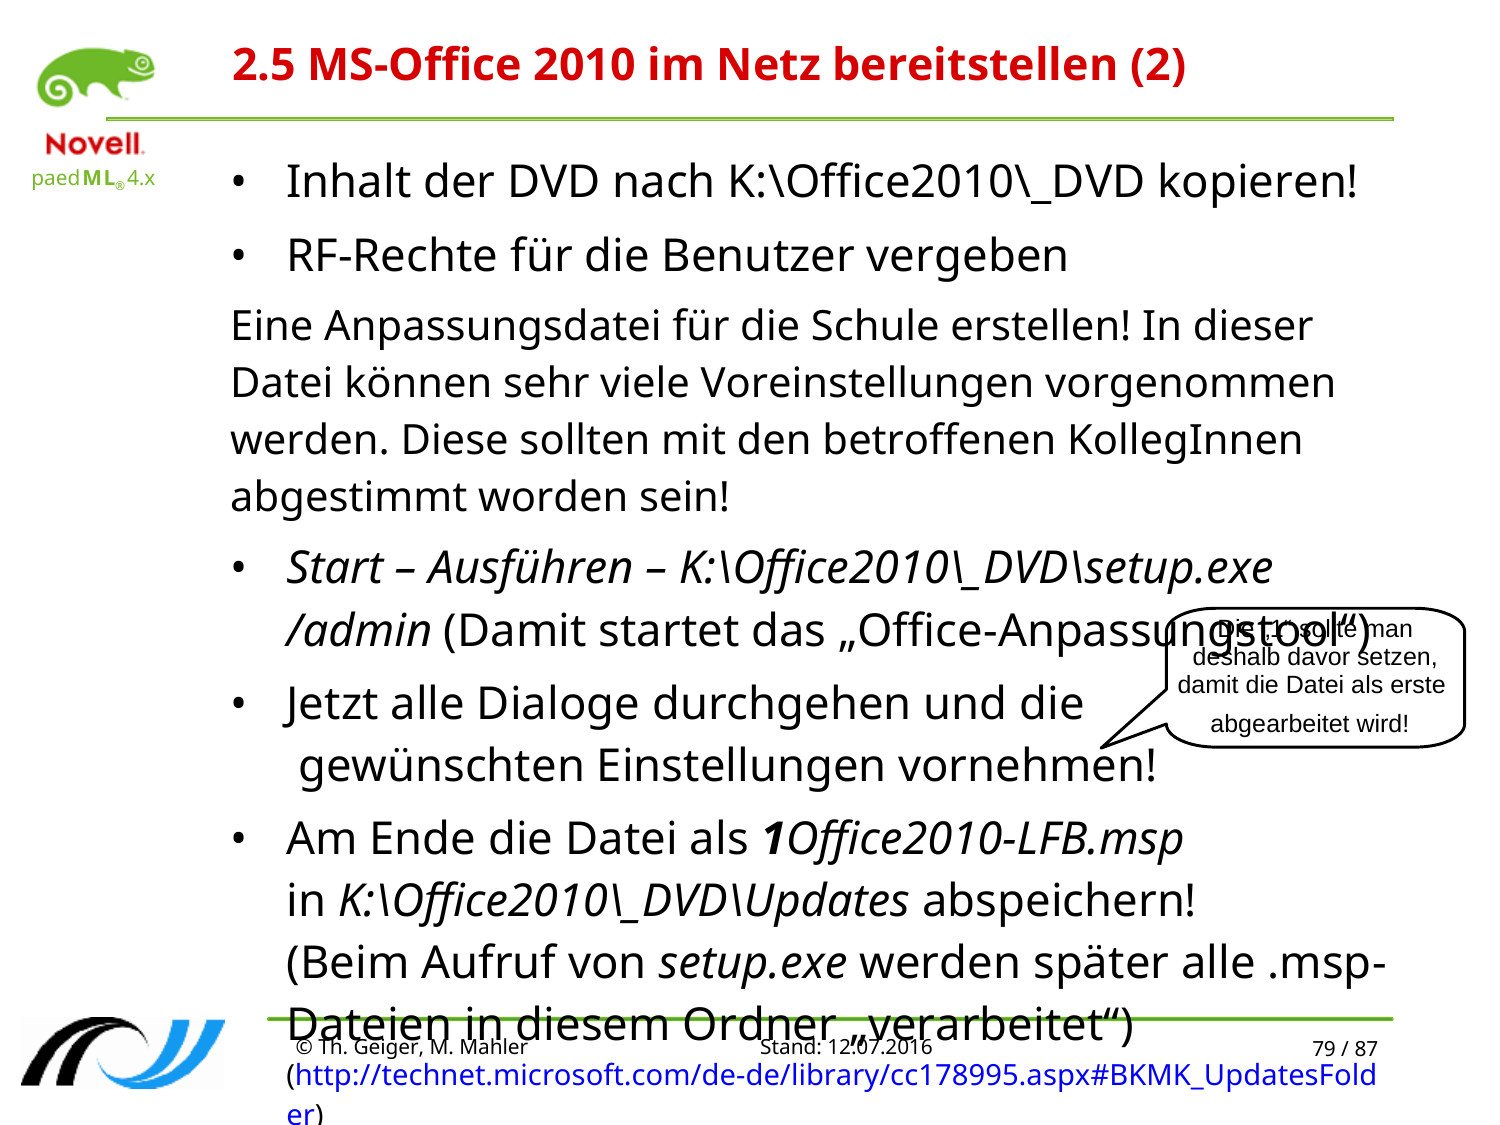

# 2.5 MS-Office 2010 im Netz bereitstellen (2)
Inhalt der DVD nach K:\Office2010\_DVD kopieren!
RF-Rechte für die Benutzer vergeben
Eine Anpassungsdatei für die Schule erstellen! In dieser Datei können sehr viele Voreinstellungen vorgenommen werden. Diese sollten mit den betroffenen KollegInnen abgestimmt worden sein!
Start – Ausführen – K:\Office2010\_DVD\setup.exe /admin (Damit startet das „Office-Anpassungstool“)
Jetzt alle Dialoge durchgehen und die
 gewünschten Einstellungen vornehmen!
Am Ende die Datei als 1Office2010-LFB.msp
in K:\Office2010\_DVD\Updates abspeichern!
(Beim Aufruf von setup.exe werden später alle .msp-Dateien in diesem Ordner „verarbeitet“)
(http://technet.microsoft.com/de-de/library/cc178995.aspx#BKMK_UpdatesFolder)
Die „1“ sollte man
deshalb davor setzen,
damit die Datei als erste
abgearbeitet wird!
© Th. Geiger, M. Mahler
12.07.2016
79